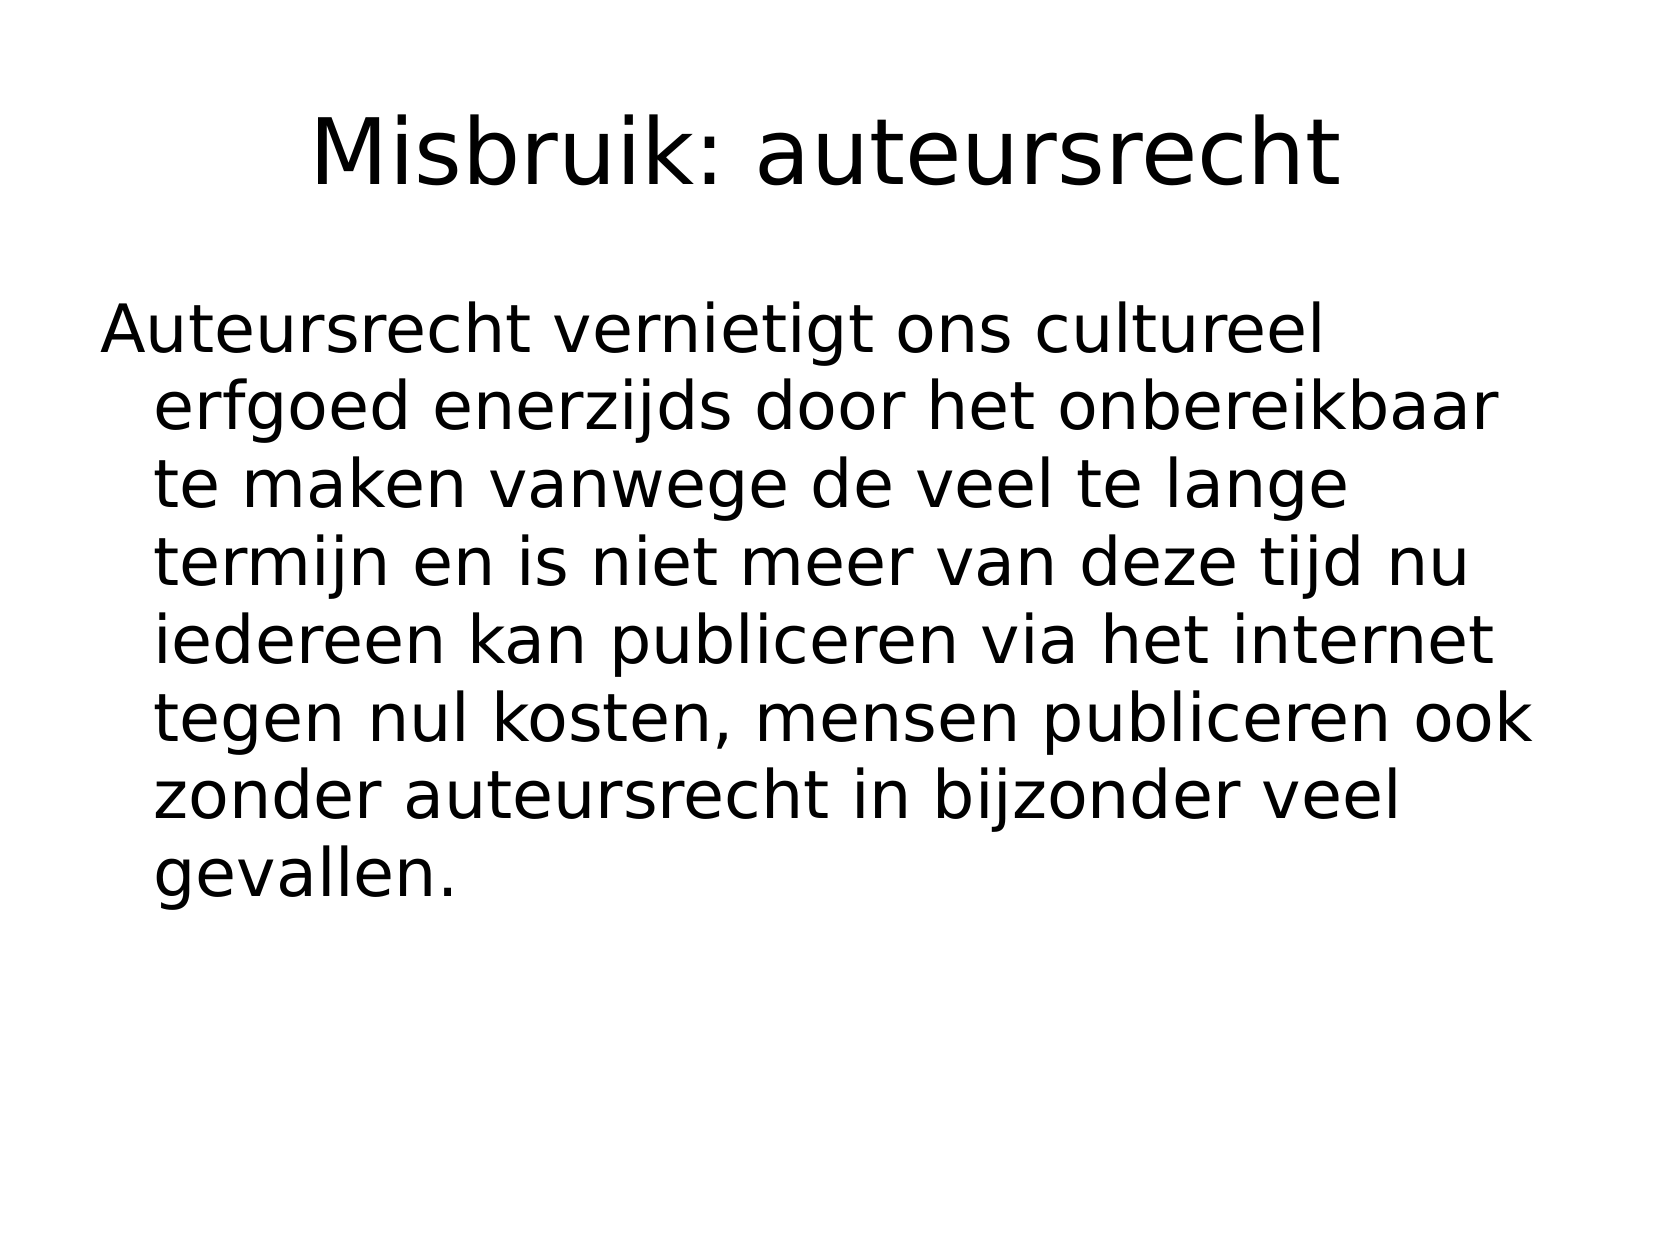

# Misbruik: auteursrecht
Auteursrecht vernietigt ons cultureel erfgoed enerzijds door het onbereikbaar te maken vanwege de veel te lange termijn en is niet meer van deze tijd nu iedereen kan publiceren via het internet tegen nul kosten, mensen publiceren ook zonder auteursrecht in bijzonder veel gevallen.